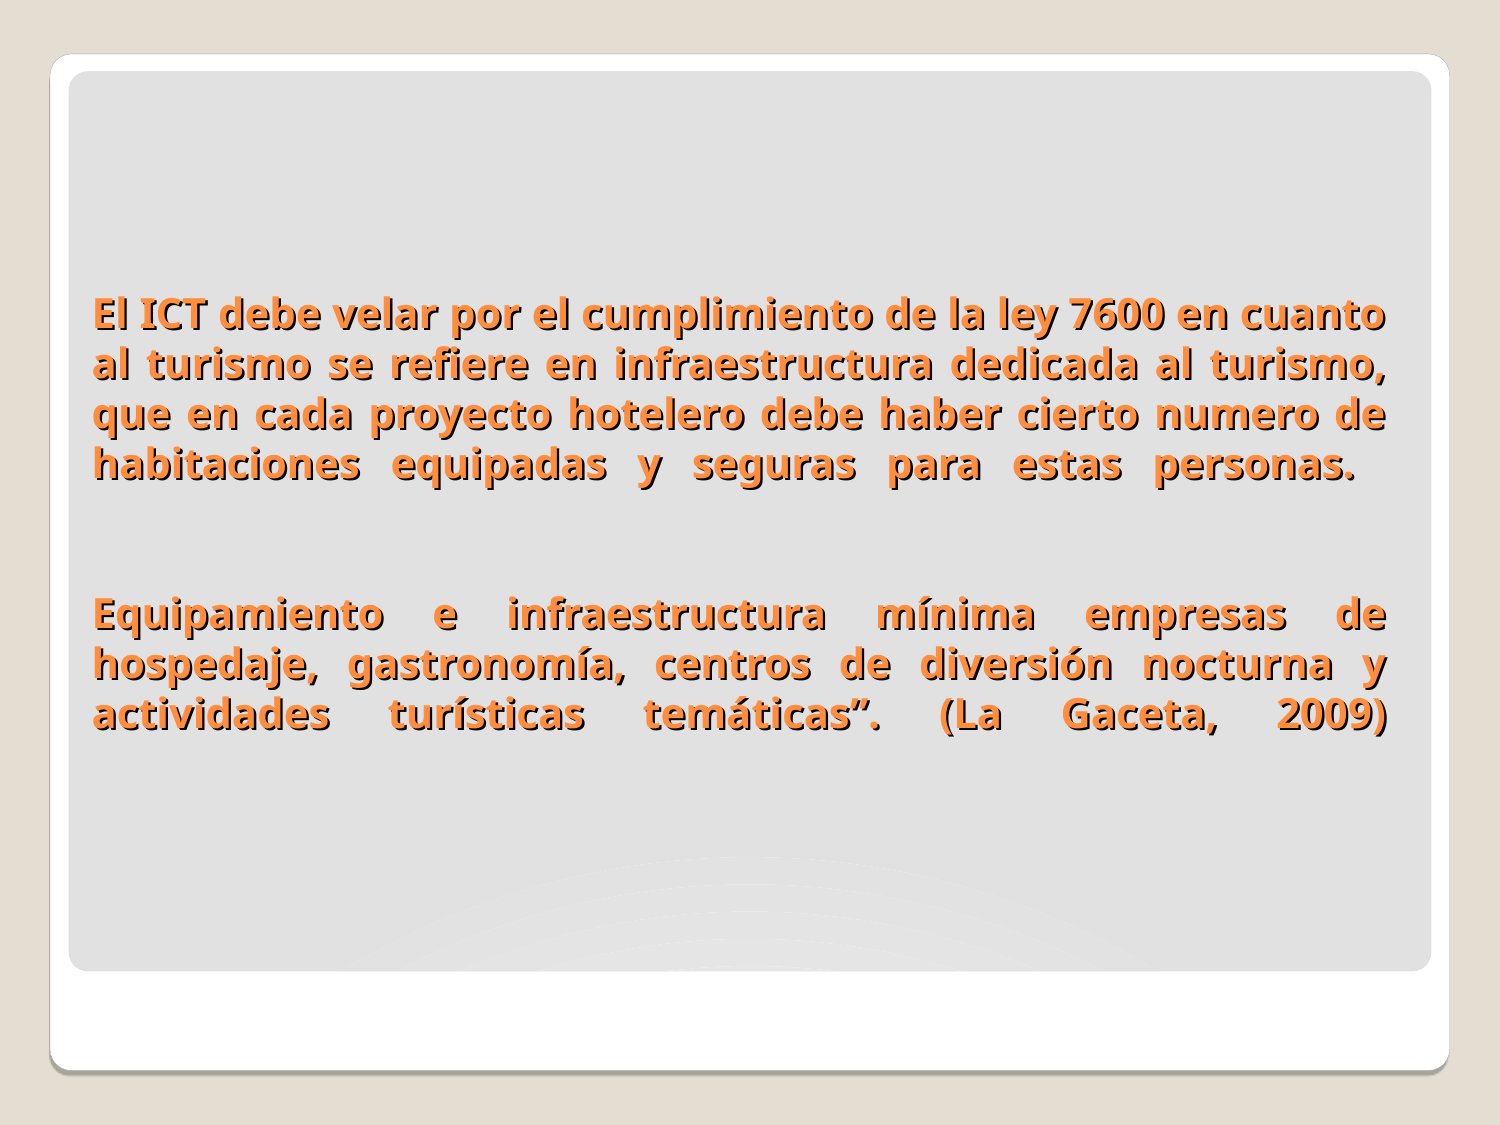

# El ICT debe velar por el cumplimiento de la ley 7600 en cuanto al turismo se refiere en infraestructura dedicada al turismo, que en cada proyecto hotelero debe haber cierto numero de habitaciones equipadas y seguras para estas personas. Equipamiento e infraestructura mínima empresas de hospedaje, gastronomía, centros de diversión nocturna y actividades turísticas temáticas”. (La Gaceta, 2009)